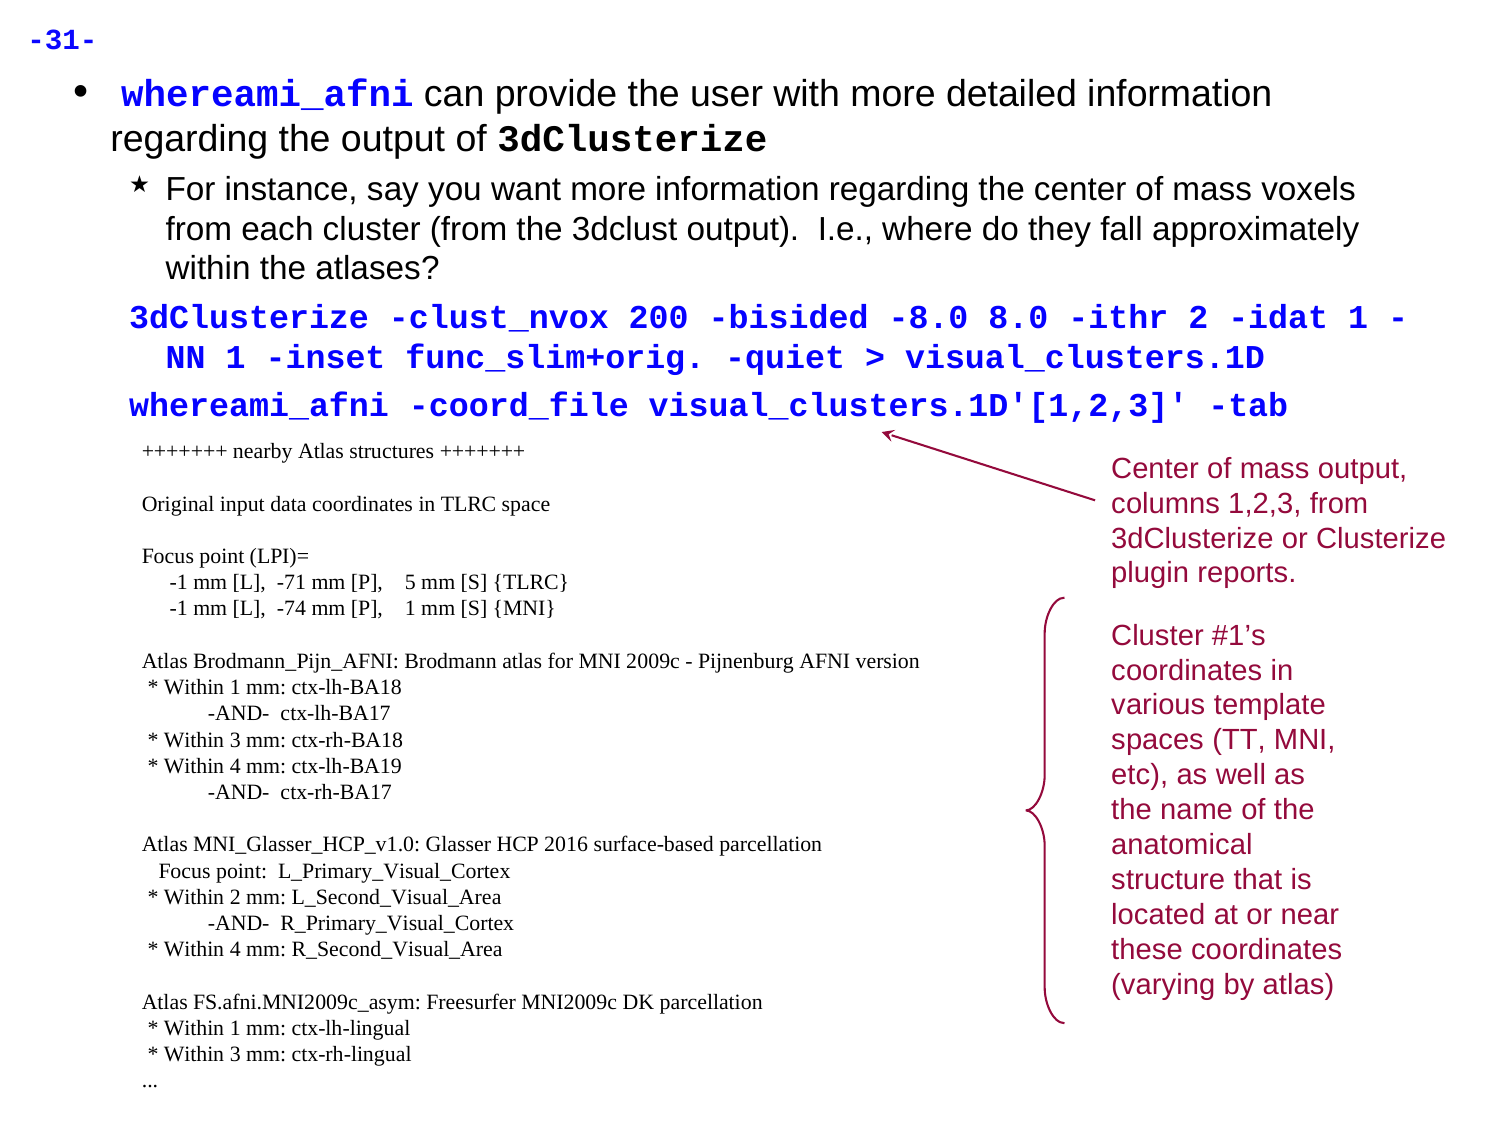

whereami_afni can provide the user with more detailed information regarding the output of 3dClusterize
For instance, say you want more information regarding the center of mass voxels from each cluster (from the 3dclust output). I.e., where do they fall approximately within the atlases?
3dClusterize -clust_nvox 200 -bisided -8.0 8.0 -ithr 2 -idat 1 -NN 1 -inset func_slim+orig. -quiet > visual_clusters.1D
whereami_afni -coord_file visual_clusters.1D'[1,2,3]' -tab
+++++++ nearby Atlas structures +++++++
Original input data coordinates in TLRC space
Focus point (LPI)=
 -1 mm [L], -71 mm [P], 5 mm [S] {TLRC}
 -1 mm [L], -74 mm [P], 1 mm [S] {MNI}
Atlas Brodmann_Pijn_AFNI: Brodmann atlas for MNI 2009c - Pijnenburg AFNI version
 * Within 1 mm: ctx-lh-BA18
 -AND- ctx-lh-BA17
 * Within 3 mm: ctx-rh-BA18
 * Within 4 mm: ctx-lh-BA19
 -AND- ctx-rh-BA17
Atlas MNI_Glasser_HCP_v1.0: Glasser HCP 2016 surface-based parcellation
 Focus point: L_Primary_Visual_Cortex
 * Within 2 mm: L_Second_Visual_Area
 -AND- R_Primary_Visual_Cortex
 * Within 4 mm: R_Second_Visual_Area
Atlas FS.afni.MNI2009c_asym: Freesurfer MNI2009c DK parcellation
 * Within 1 mm: ctx-lh-lingual
 * Within 3 mm: ctx-rh-lingual
...
Center of mass output, columns 1,2,3, from 3dClusterize or Clusterize plugin reports.
Cluster #1’s coordinates in various template spaces (TT, MNI, etc), as well as the name of the anatomical structure that is located at or near these coordinates (varying by atlas)